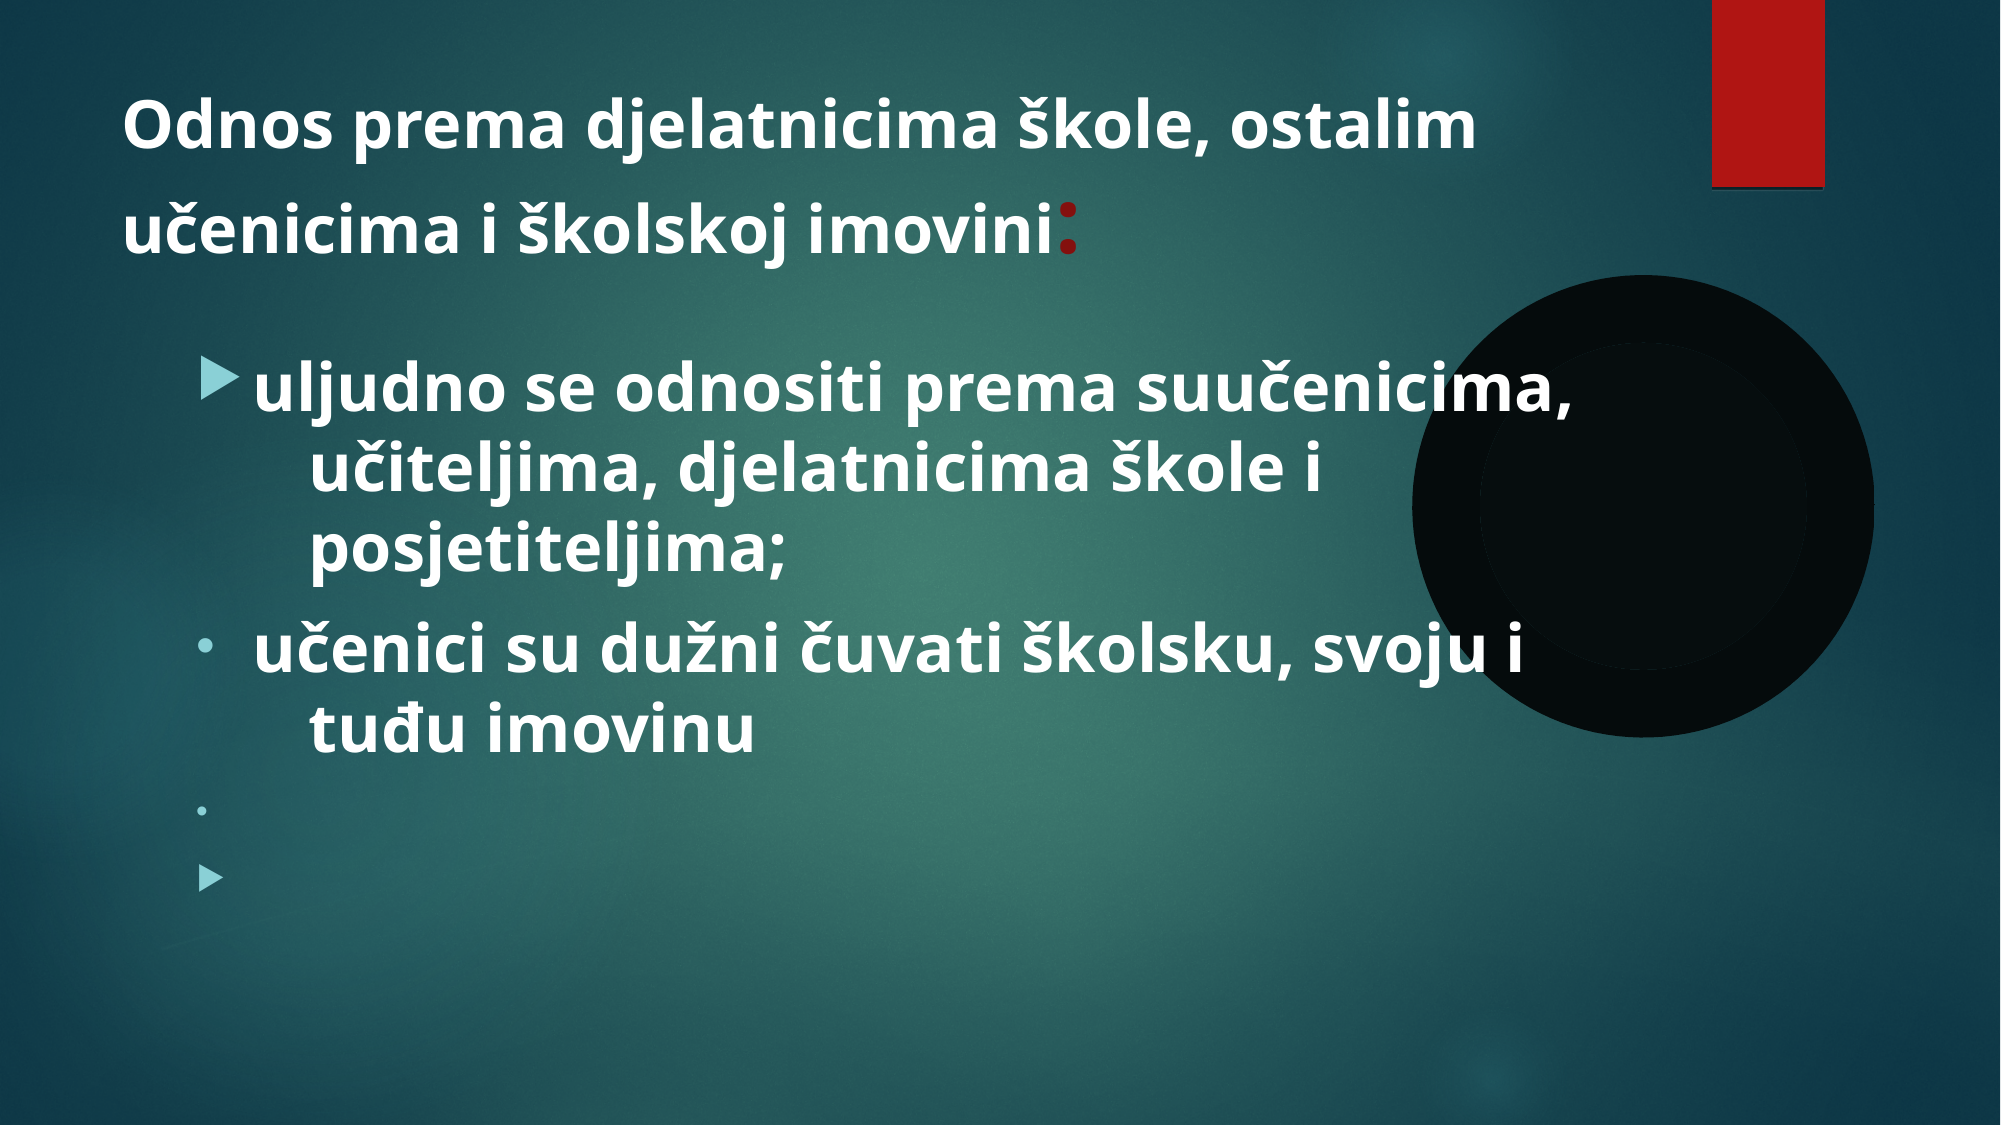

# Odnos prema djelatnicima škole, ostalim učenicima i školskoj imovini:
uljudno se odnositi prema suučenicima, učiteljima, djelatnicima škole i posjetiteljima;
učenici su dužni čuvati školsku, svoju i tuđu imovinu